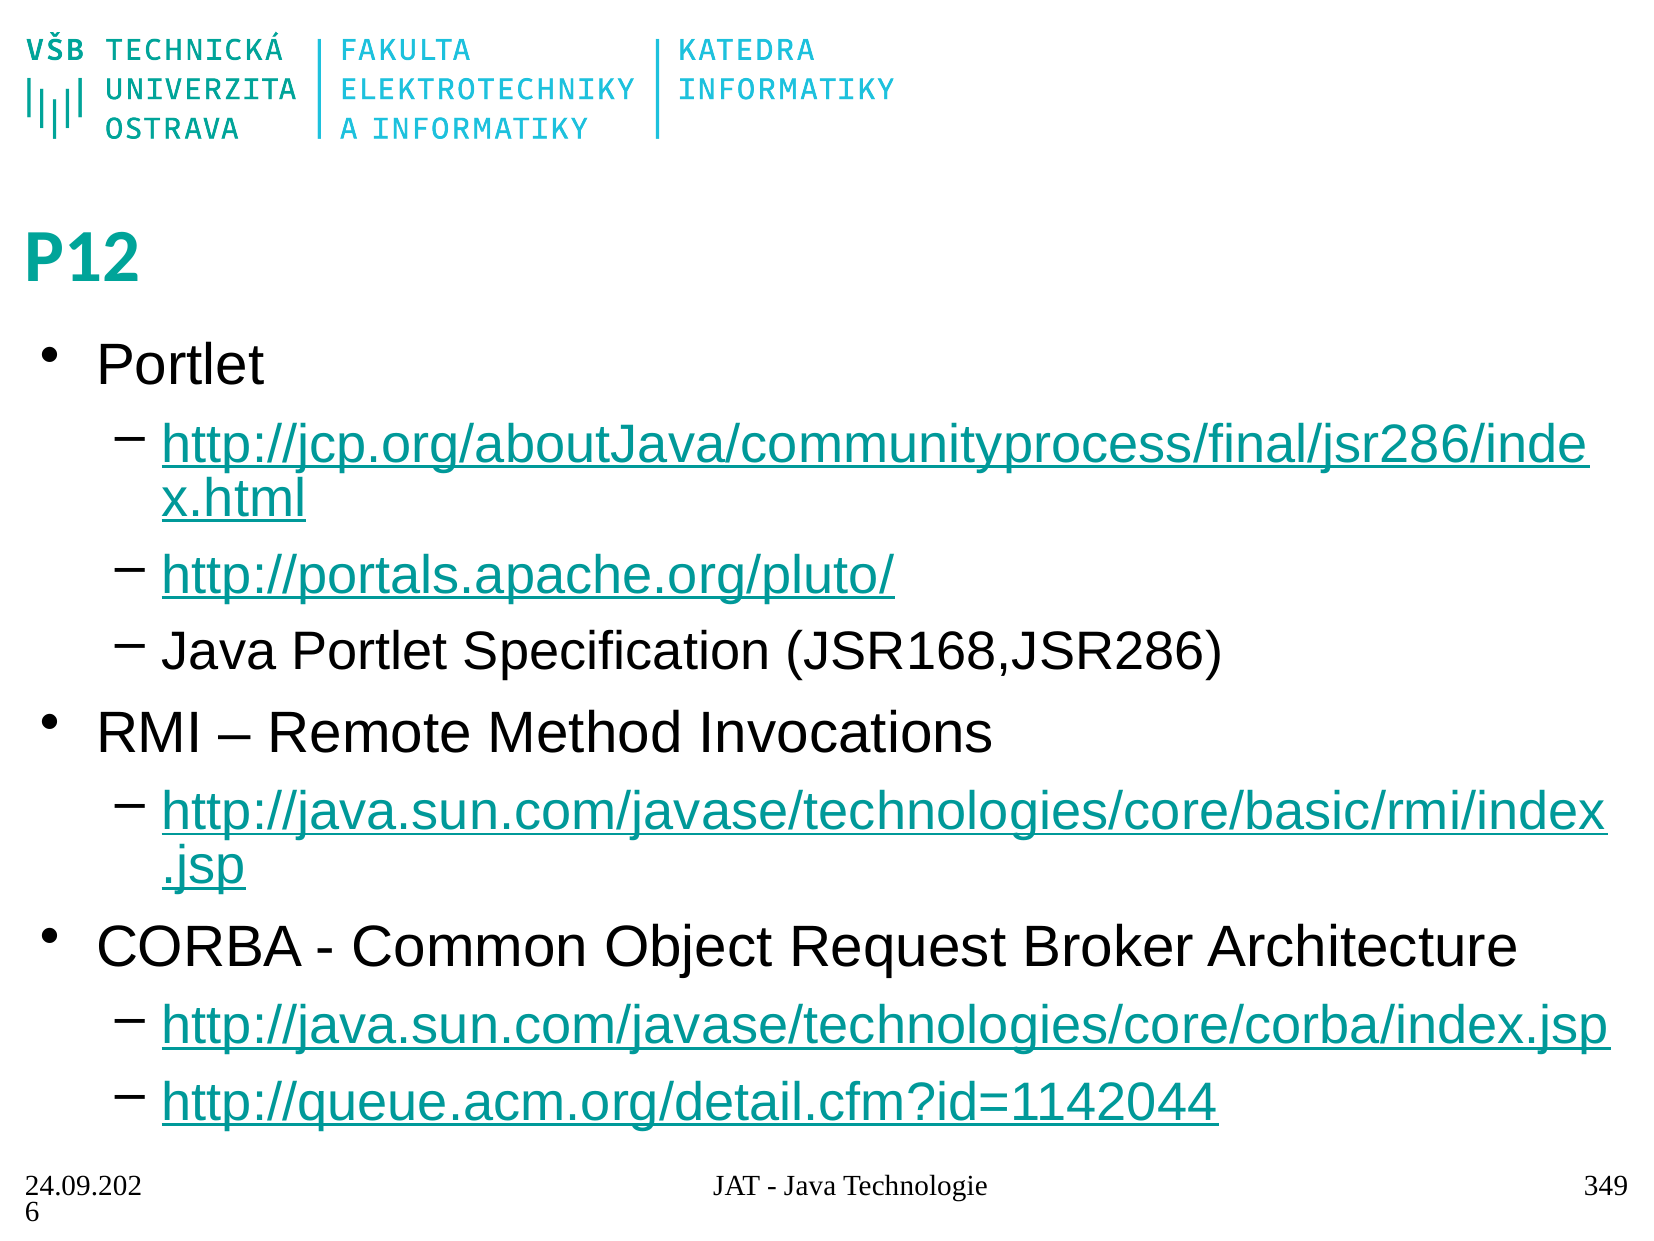

P12
# Portlet
http://jcp.org/aboutJava/communityprocess/final/jsr286/index.html
http://portals.apache.org/pluto/
Java Portlet Specification (JSR168,JSR286)
RMI – Remote Method Invocations
http://java.sun.com/javase/technologies/core/basic/rmi/index.jsp
CORBA - Common Object Request Broker Architecture
http://java.sun.com/javase/technologies/core/corba/index.jsp
http://queue.acm.org/detail.cfm?id=1142044
JAT - Java Technologie
349